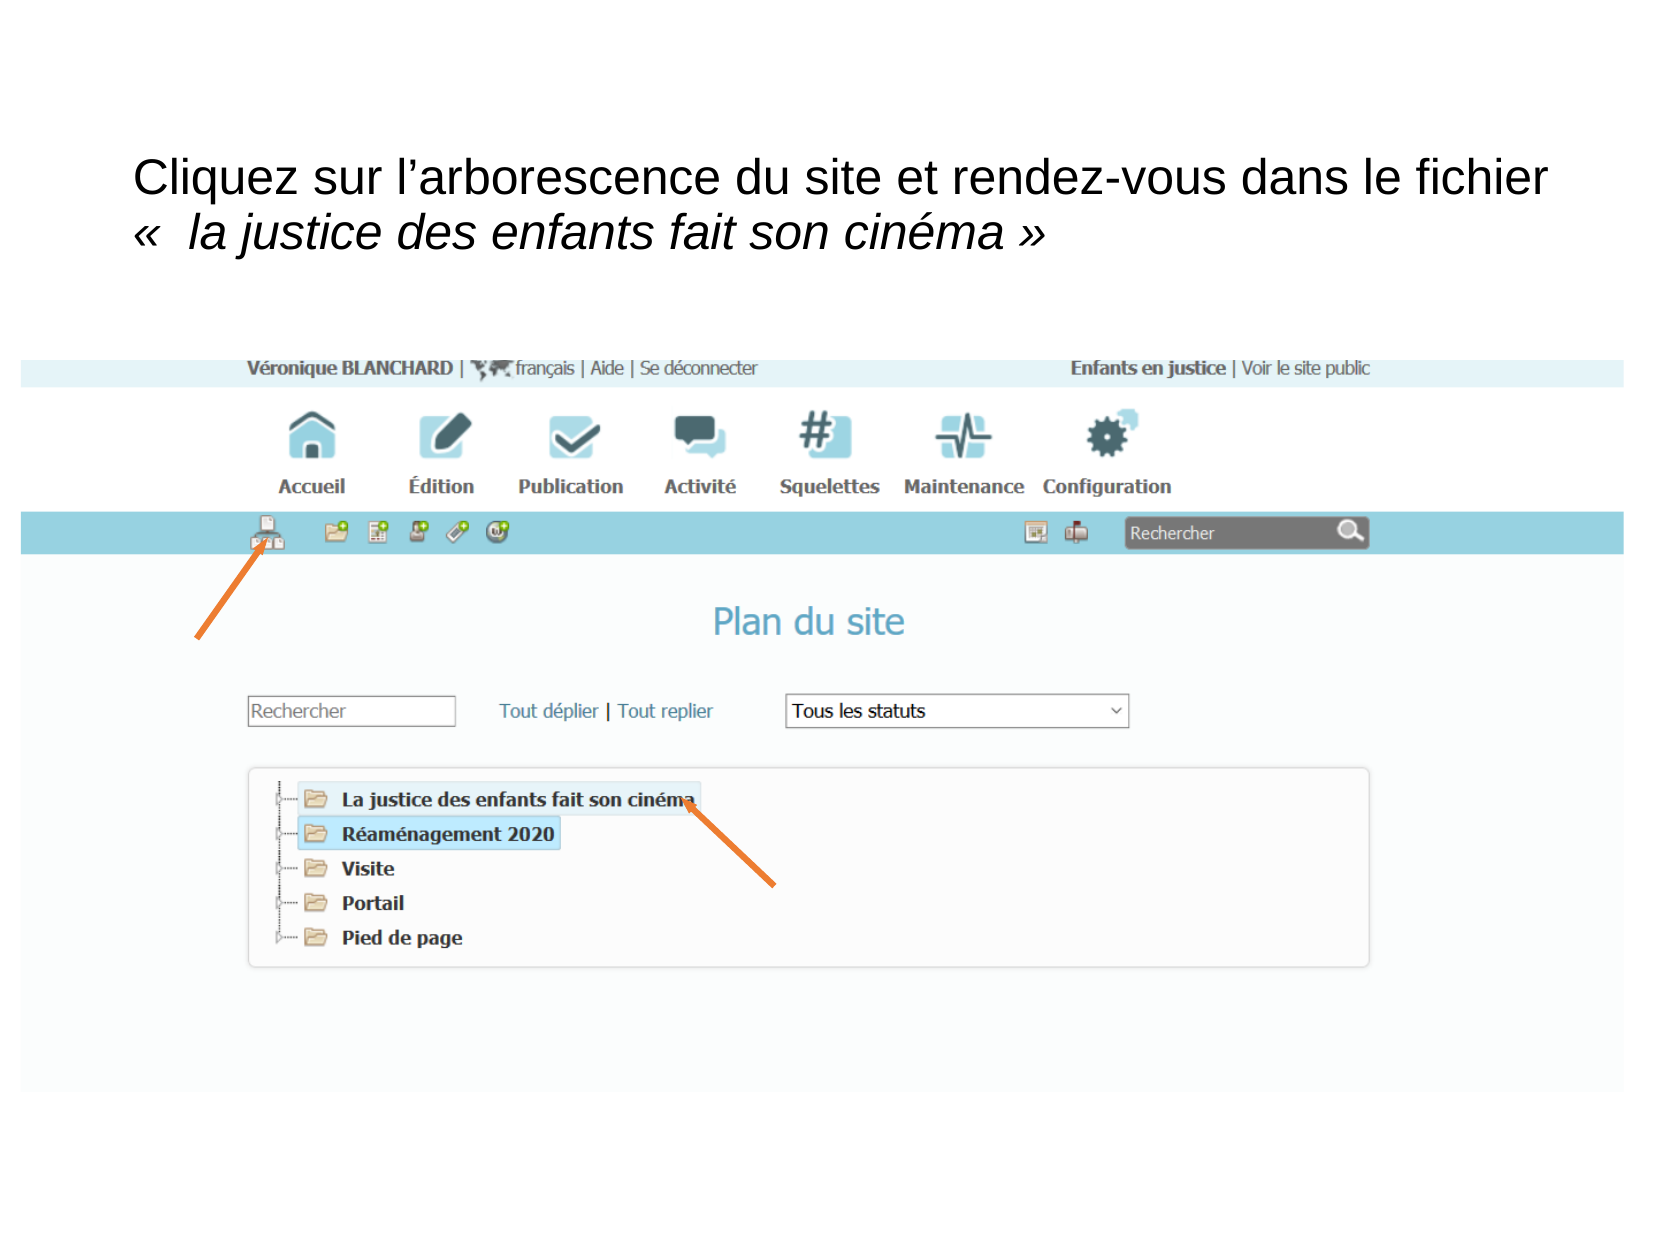

Cliquez sur l’arborescence du site et rendez-vous dans le fichier
«  la justice des enfants fait son cinéma »